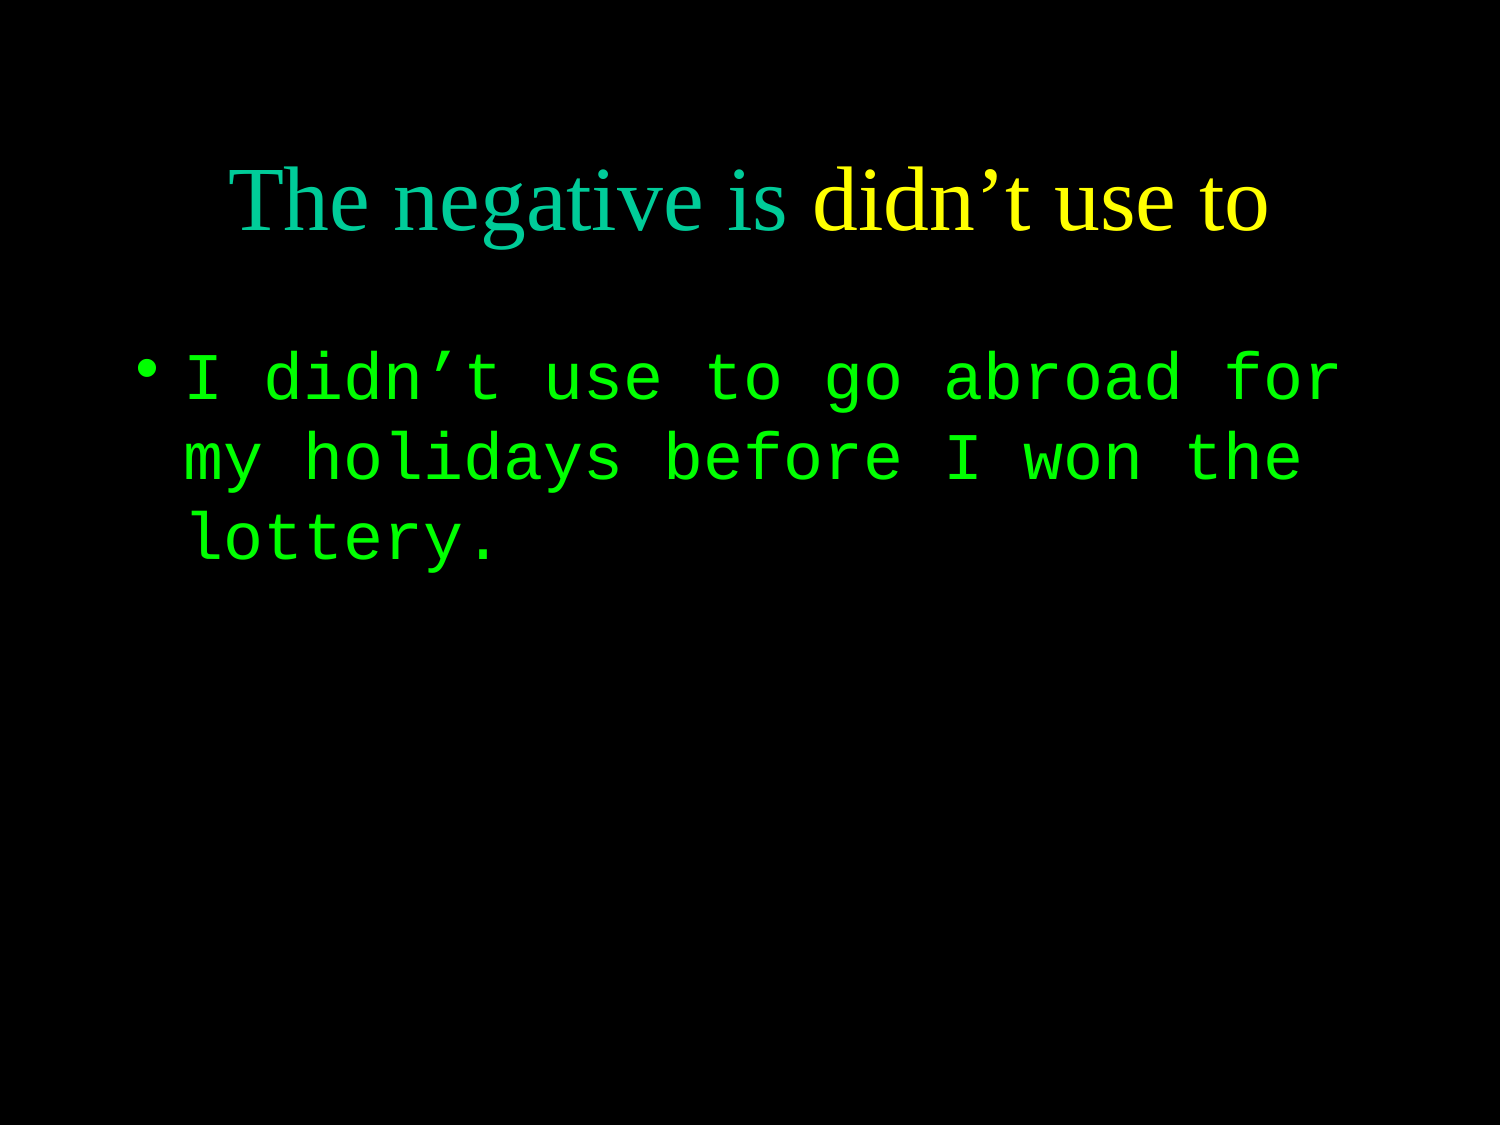

# The negative is didn’t use to
I didn’t use to go abroad for my holidays before I won the lottery.